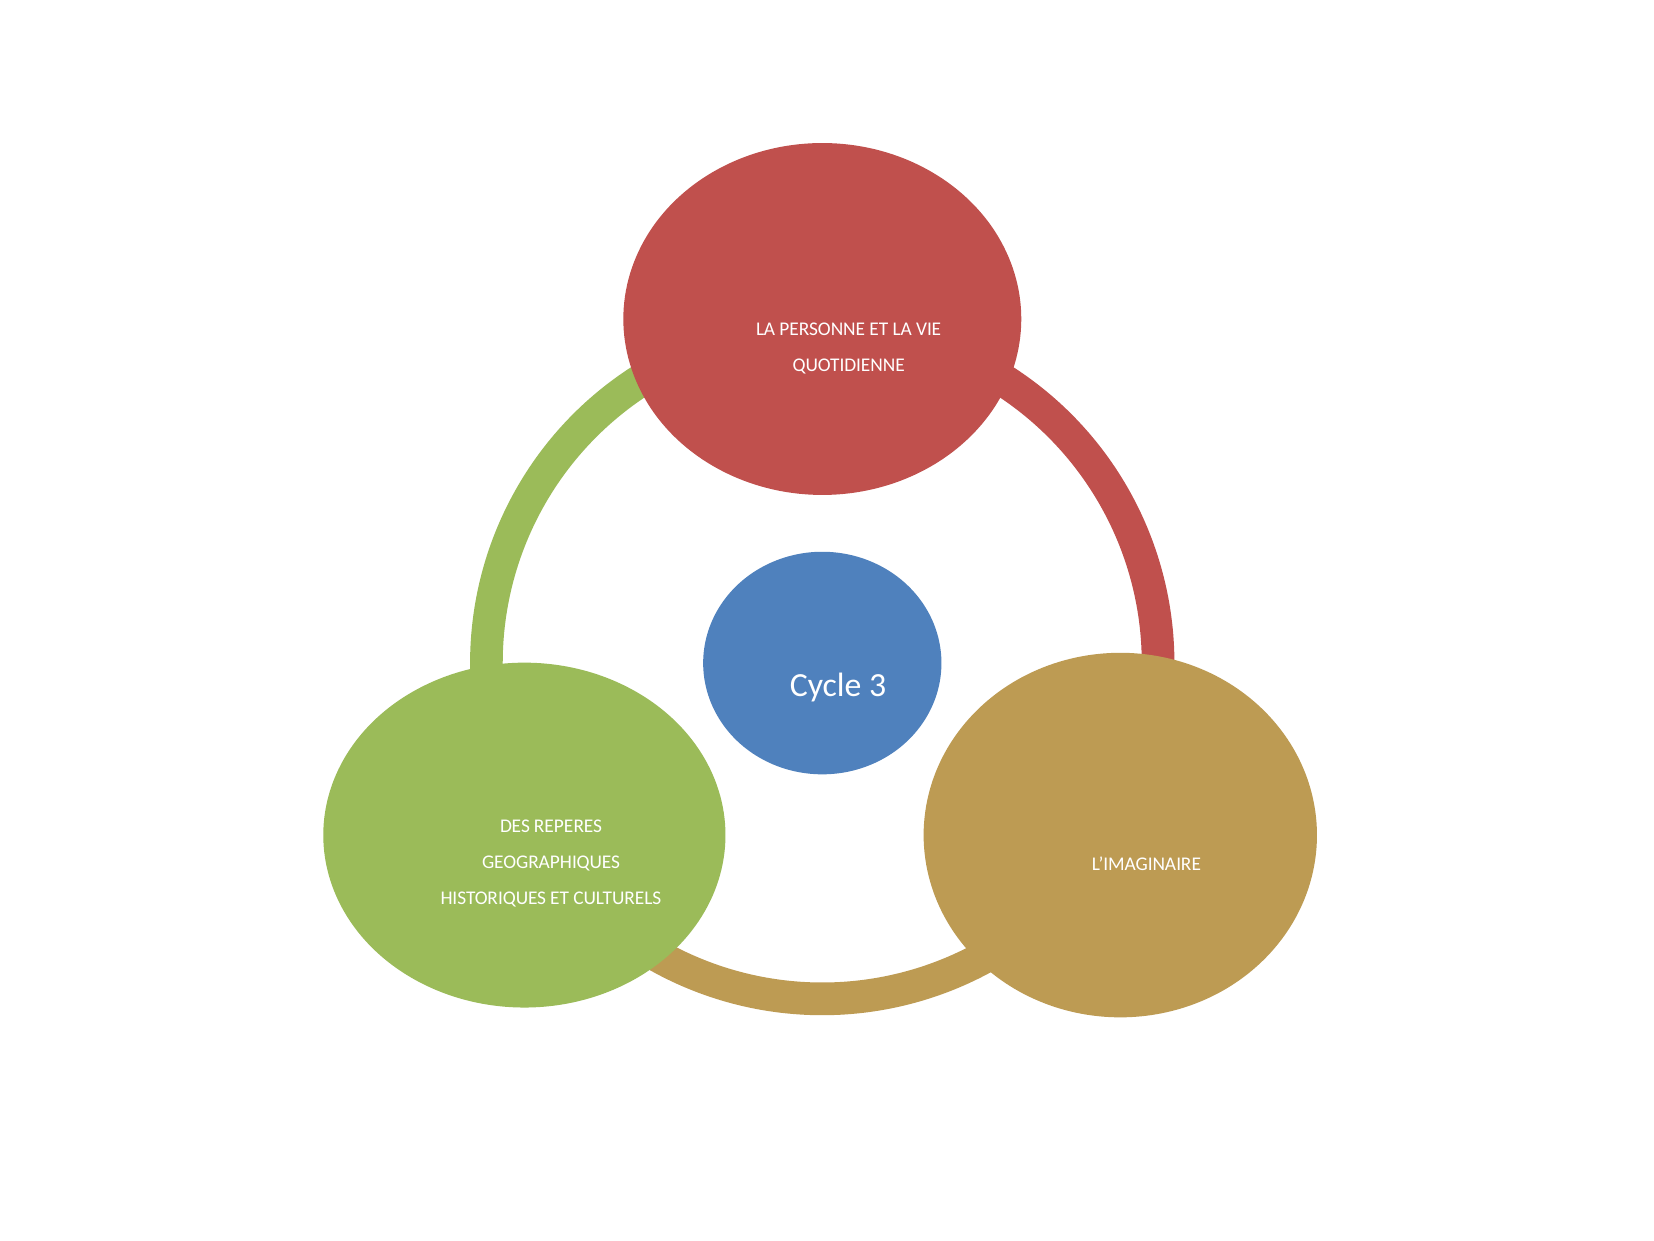

LA PERSONNE ET LA VIE QUOTIDIENNE
Cycle 3
L’IMAGINAIRE
DES REPERES GEOGRAPHIQUES HISTORIQUES ET CULTURELS